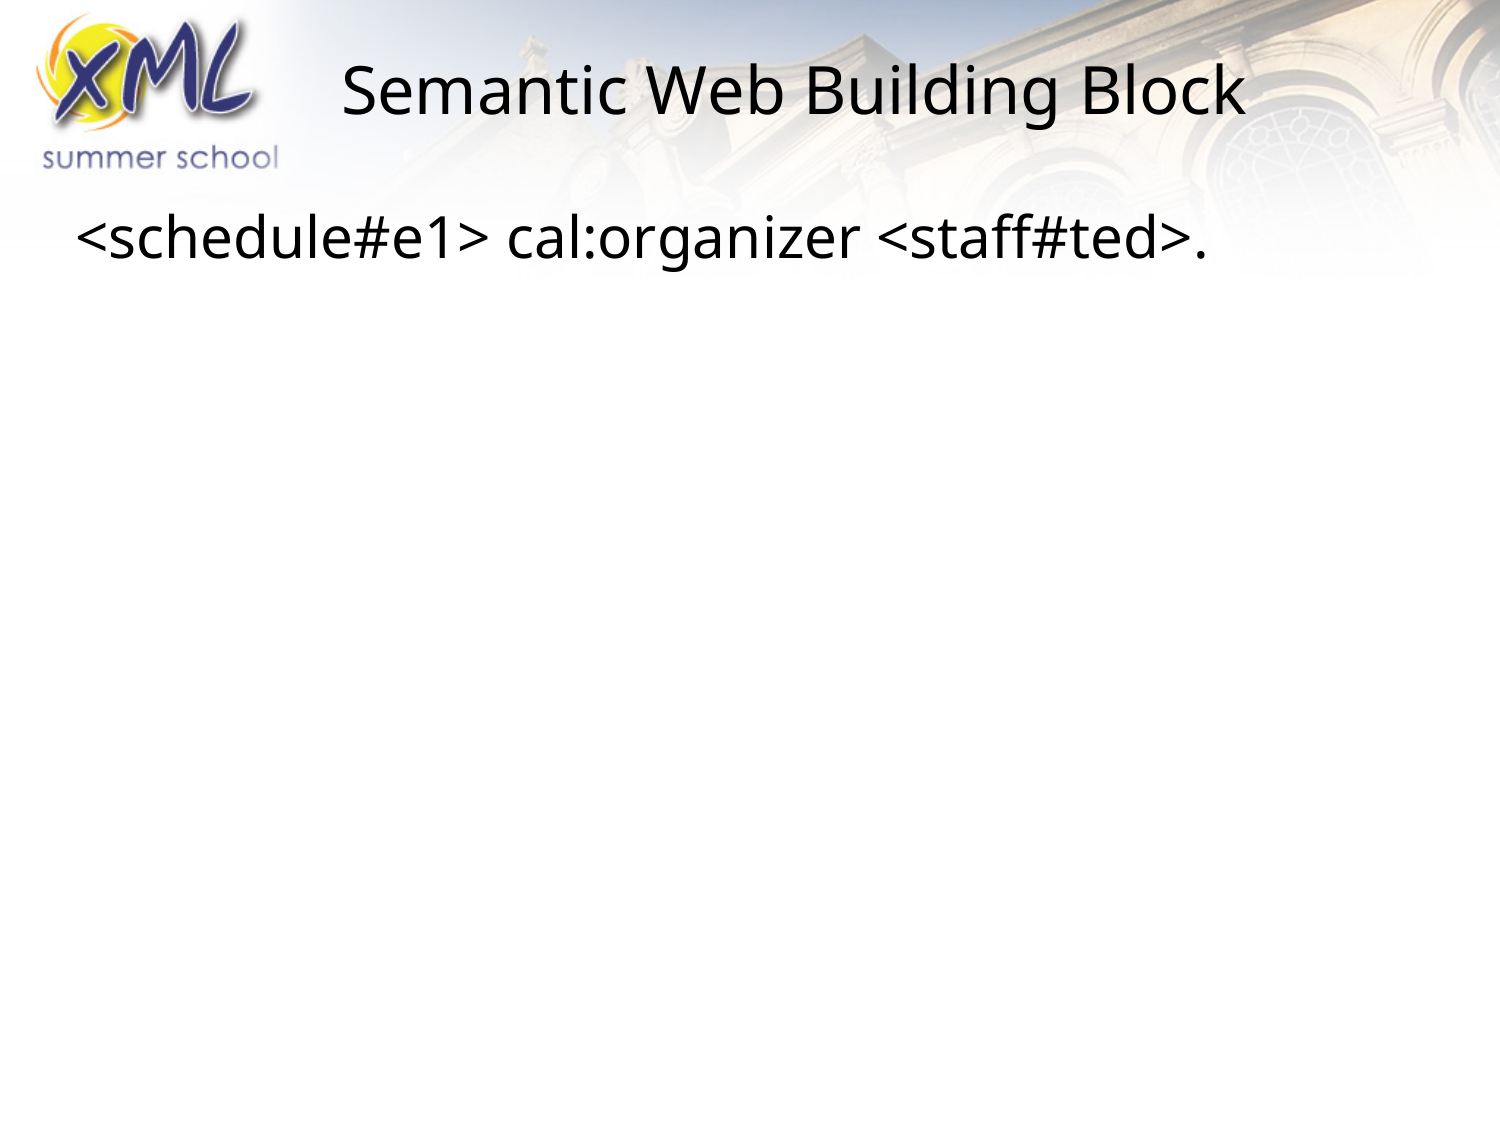

# Semantic Web Building Block
<schedule#e1> cal:organizer <staff#ted>.